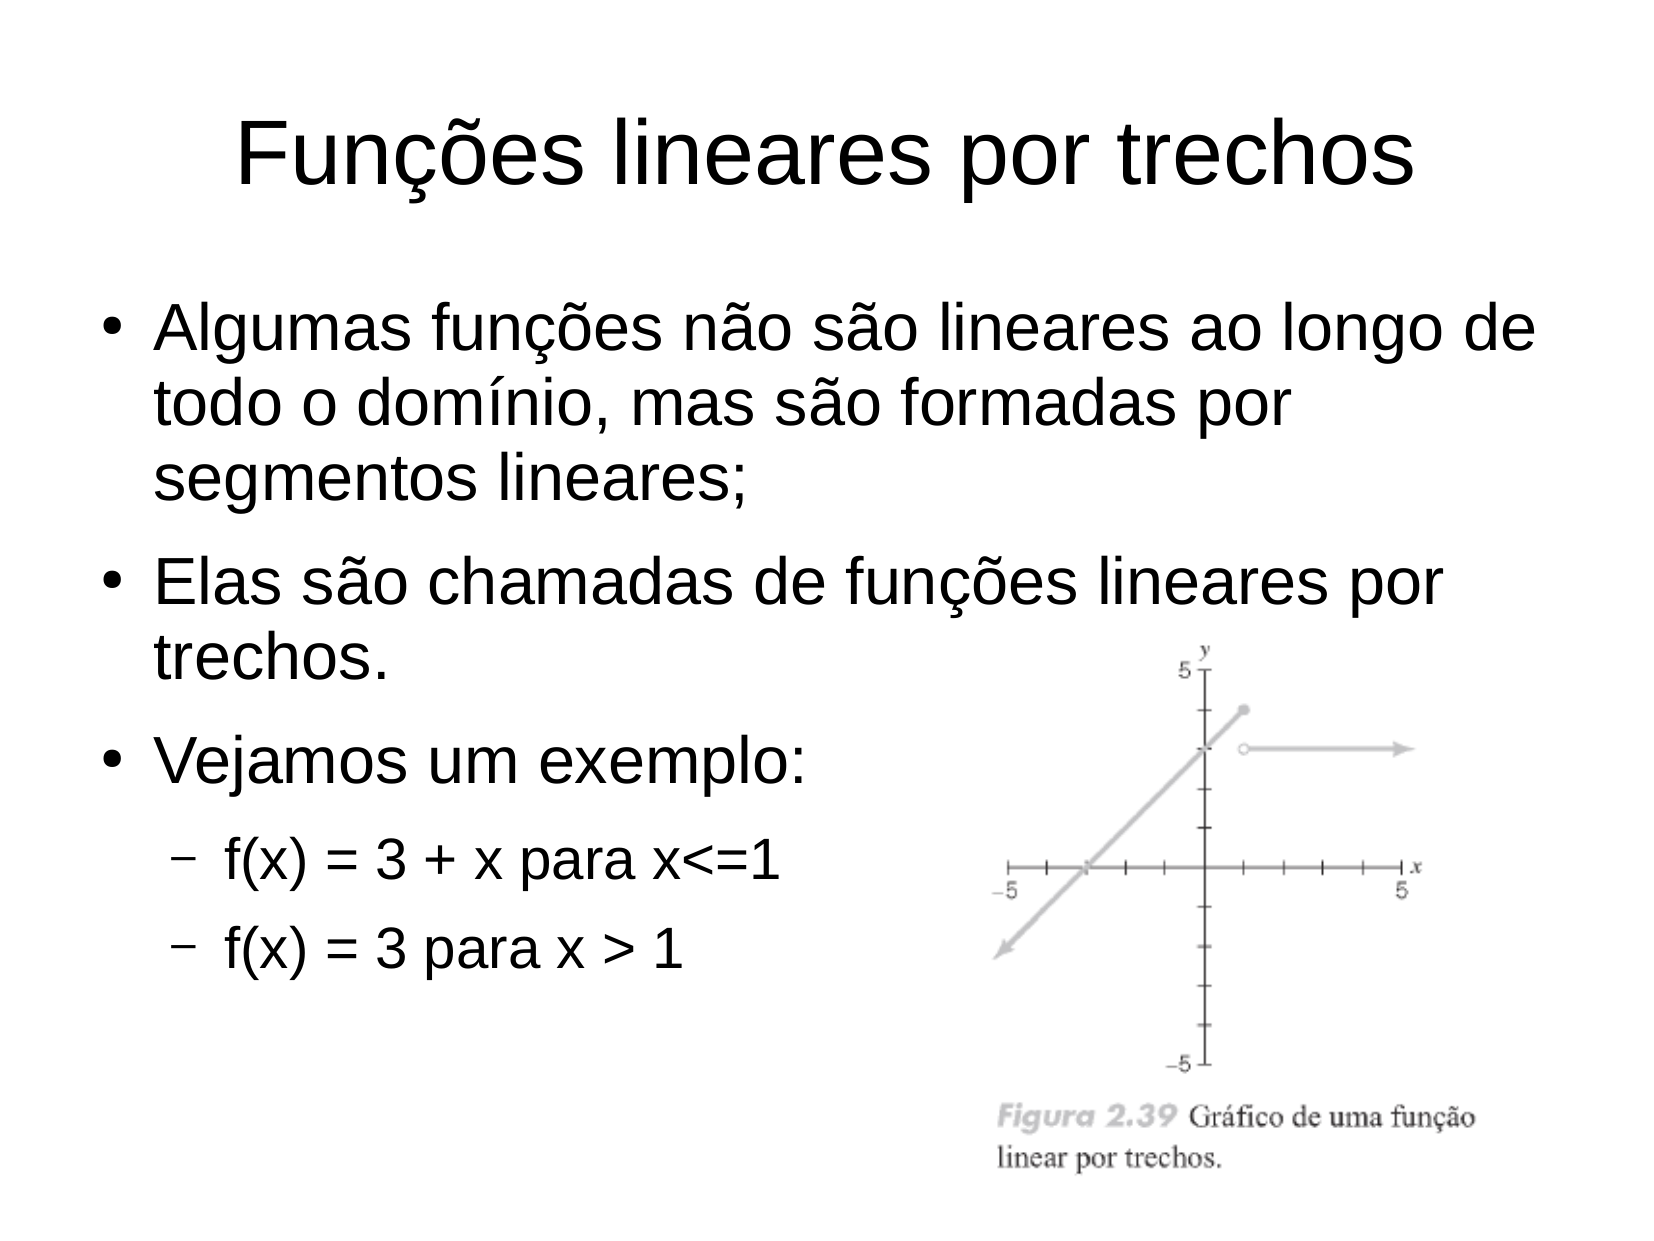

# Funções lineares por trechos
Algumas funções não são lineares ao longo de todo o domínio, mas são formadas por segmentos lineares;
Elas são chamadas de funções lineares por trechos.
Vejamos um exemplo:
f(x) = 3 + x para x<=1
f(x) = 3 para x > 1